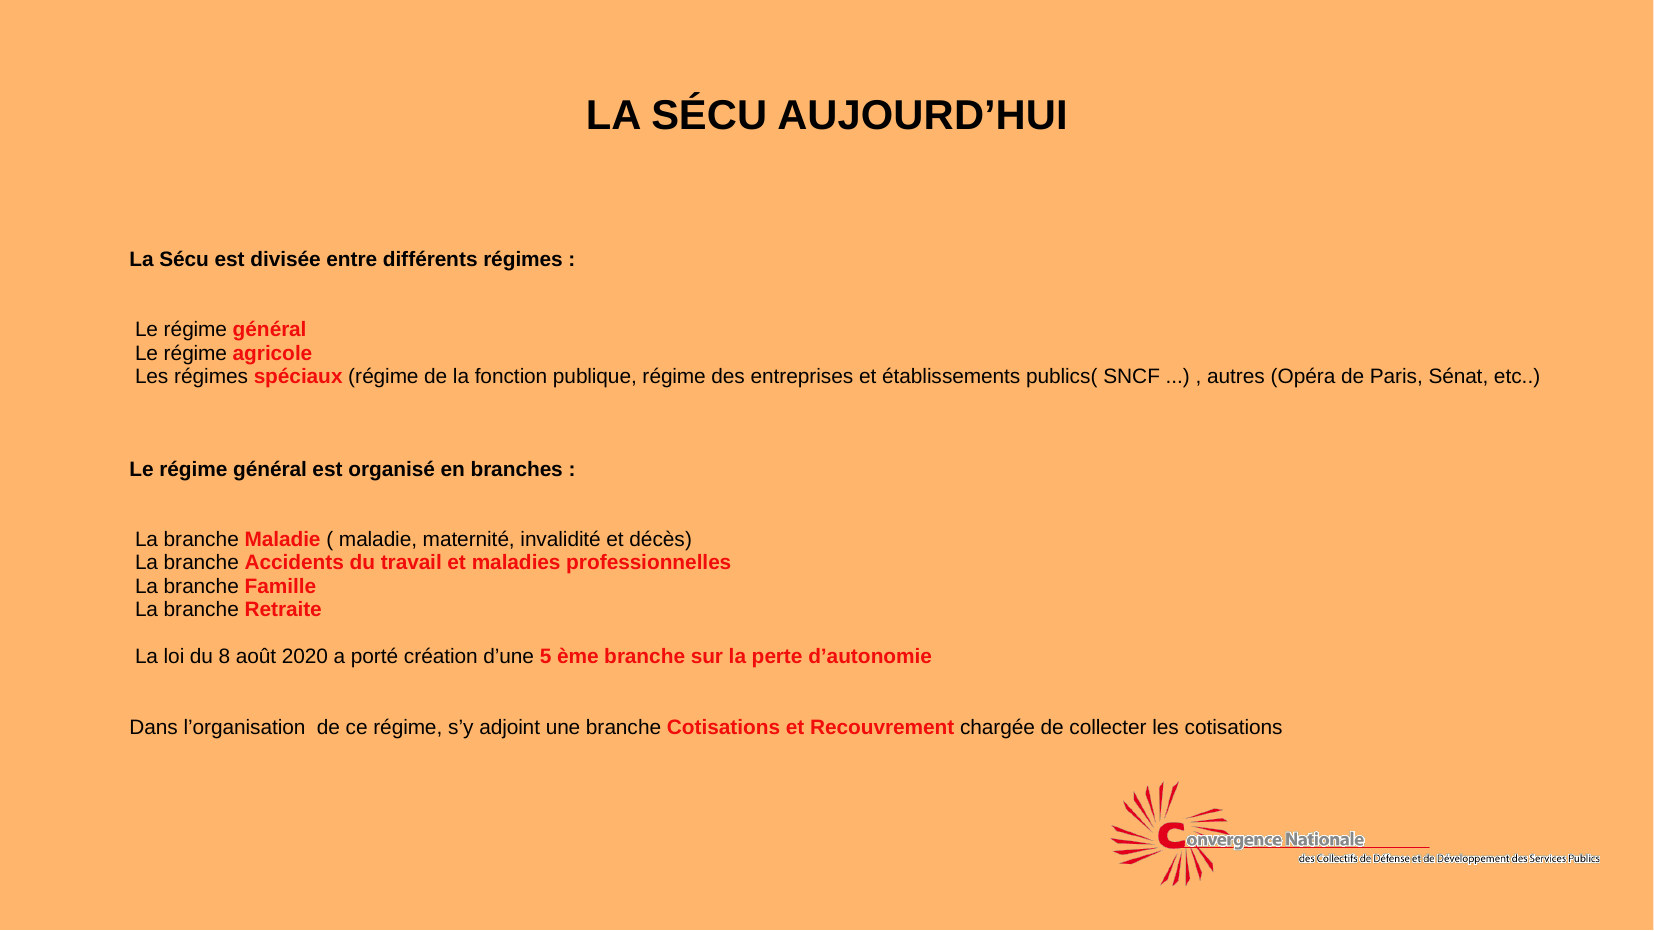

# LA SÉCU AUJOURD’HUI
La Sécu est divisée entre différents régimes :
 Le régime général
 Le régime agricole
 Les régimes spéciaux (régime de la fonction publique, régime des entreprises et établissements publics( SNCF ...) , autres (Opéra de Paris, Sénat, etc..)
Le régime général est organisé en branches :
 La branche Maladie ( maladie, maternité, invalidité et décès)
 La branche Accidents du travail et maladies professionnelles
 La branche Famille
 La branche Retraite
 La loi du 8 août 2020 a porté création d’une 5 ème branche sur la perte d’autonomie
Dans l’organisation de ce régime, s’y adjoint une branche Cotisations et Recouvrement chargée de collecter les cotisations